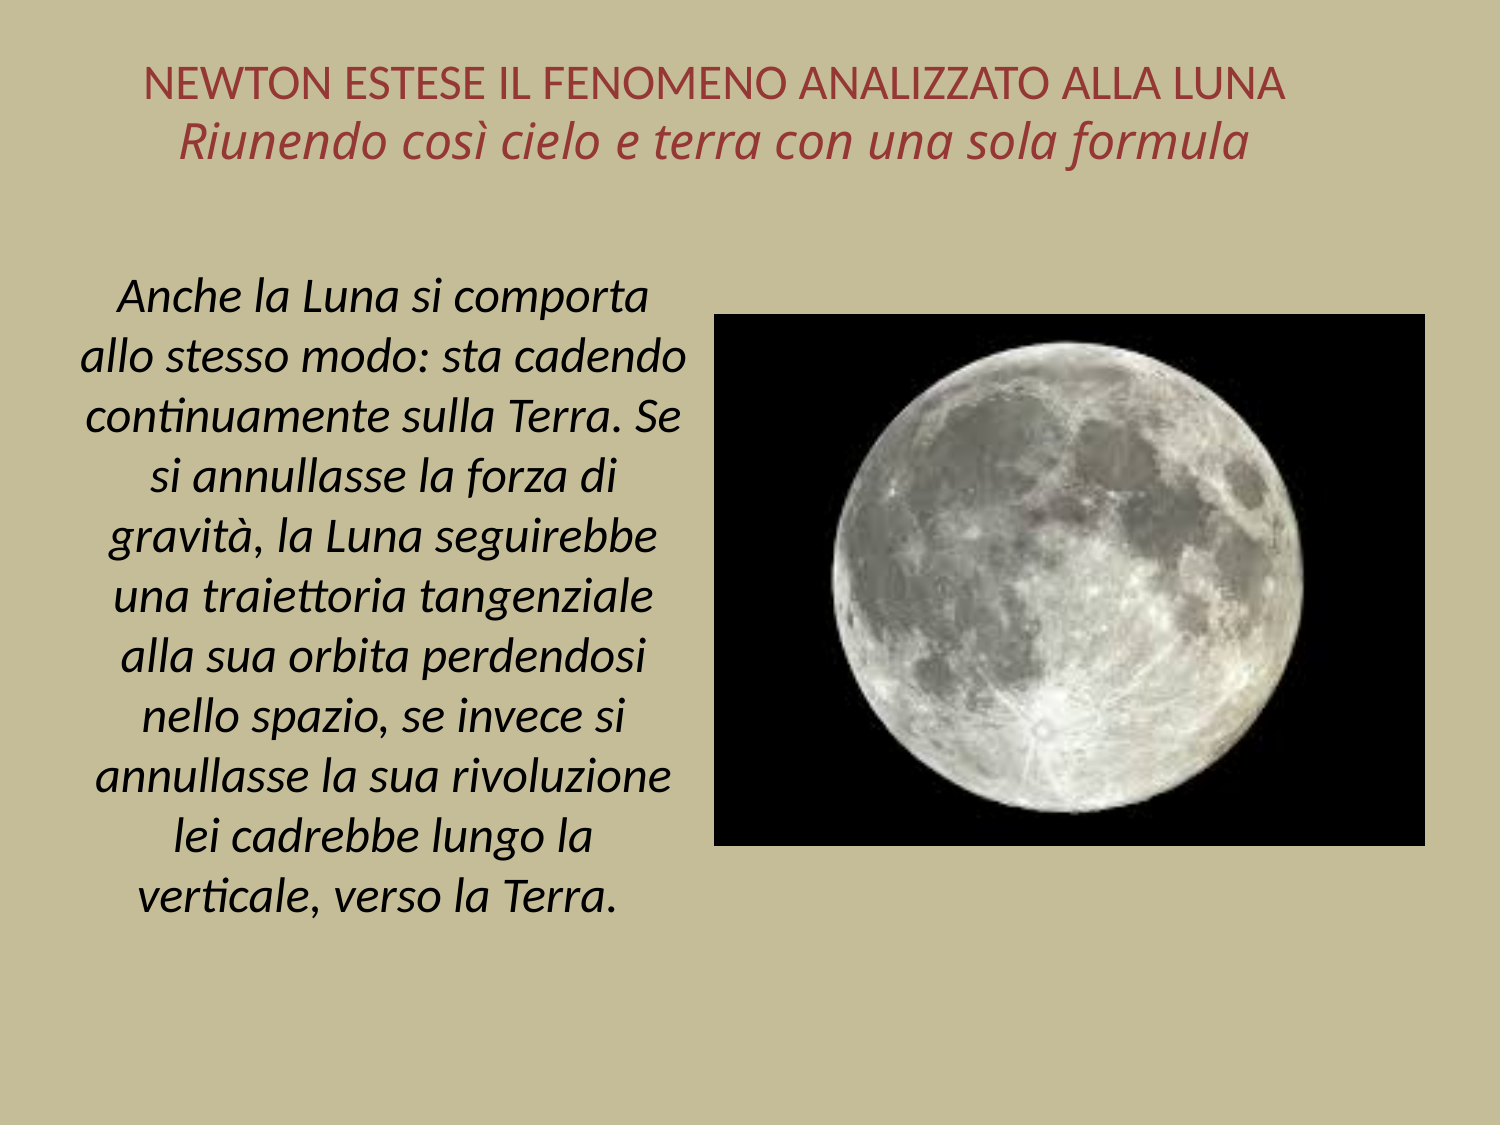

NEWTON ESTESE IL FENOMENO ANALIZZATO ALLA LUNA
Riunendo così cielo e terra con una sola formula
Anche la Luna si comporta allo stesso modo: sta cadendo continuamente sulla Terra. Se si annullasse la forza di gravità, la Luna seguirebbe una traiettoria tangenziale alla sua orbita perdendosi nello spazio, se invece si annullasse la sua rivoluzione lei cadrebbe lungo la verticale, verso la Terra.